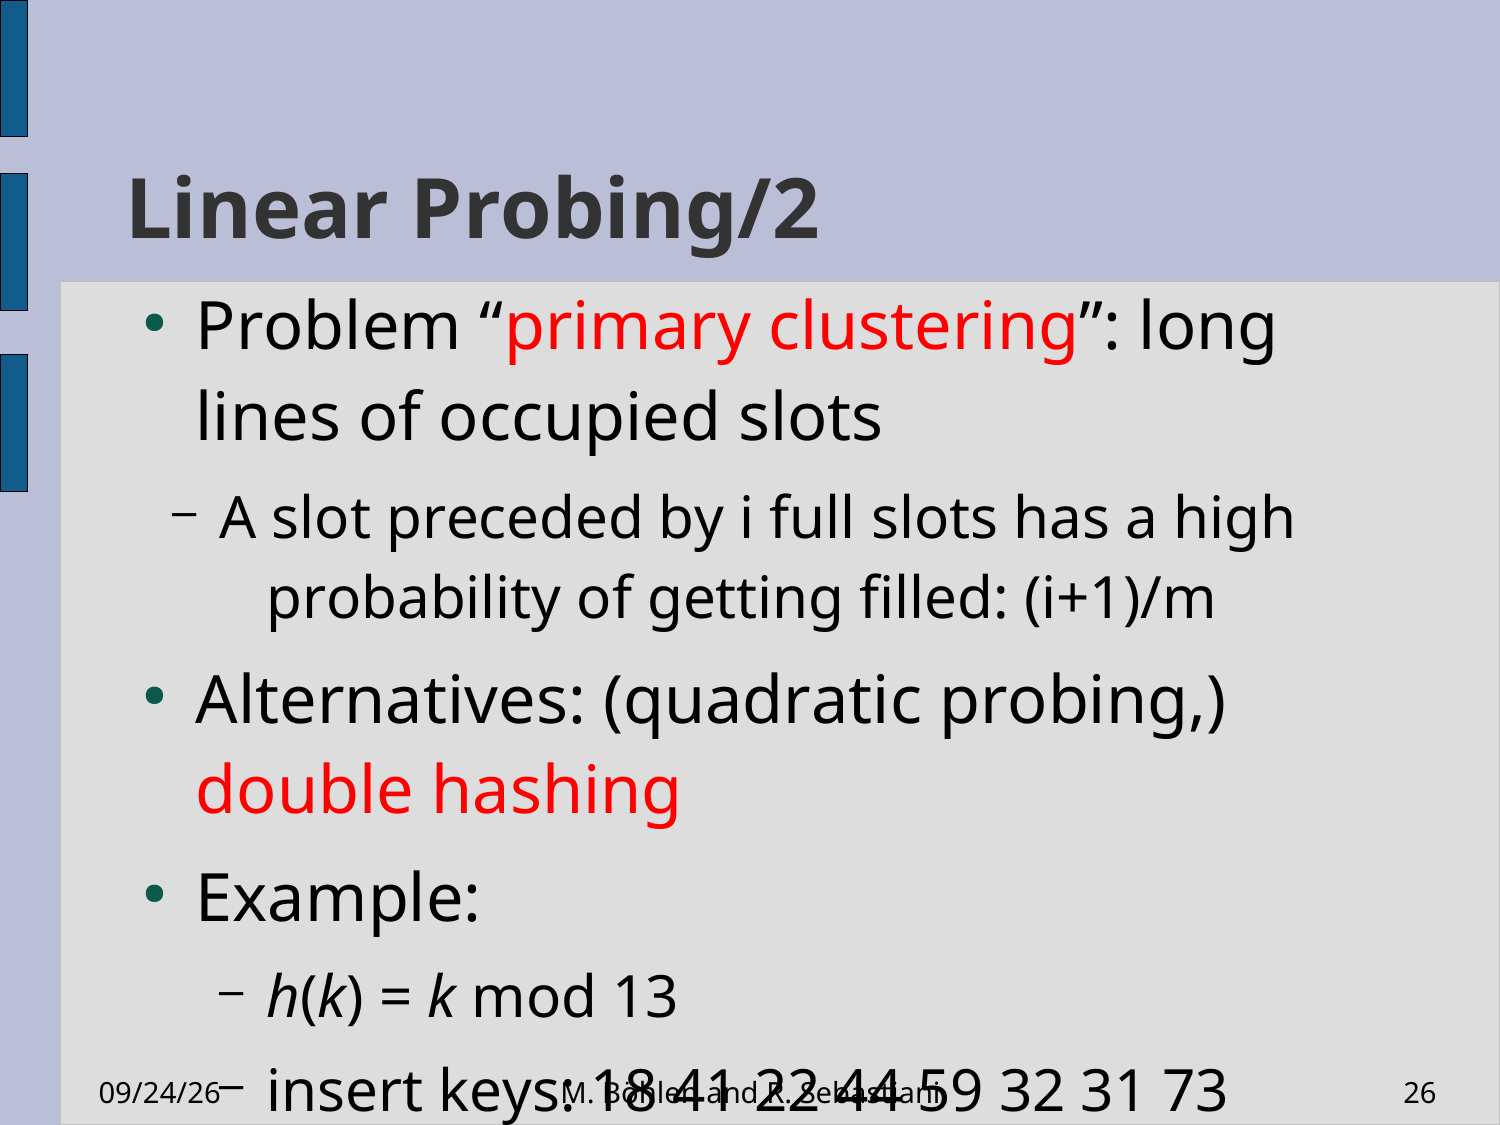

# Linear Probing/2
Problem “primary clustering”: long lines of occupied slots
A slot preceded by i full slots has a high probability of getting filled: (i+1)/m
Alternatives: (quadratic probing,) double hashing
Example:
h(k) = k mod 13
insert keys: 18 41 22 44 59 32 31 73
M. Böhlen and R. Sebastiani
26